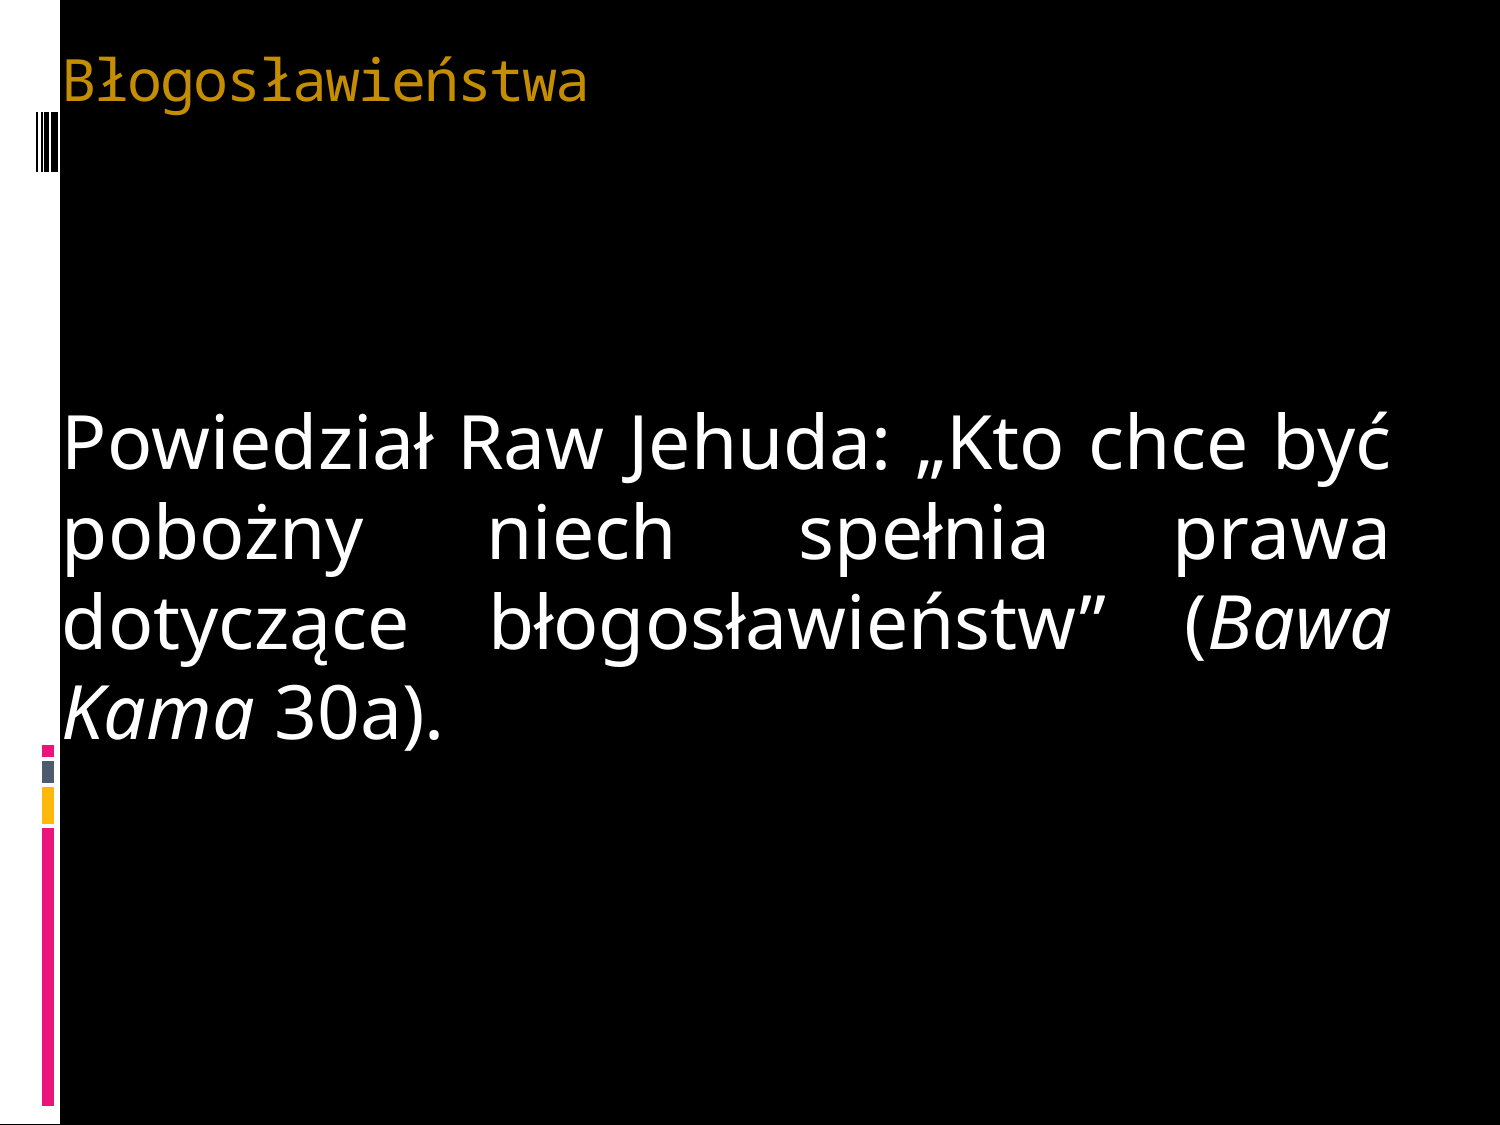

# Błogosławieństwa
Powiedział Raw Jehuda: „Kto chce być pobożny niech spełnia prawa dotyczące błogosławieństw” (Bawa Kama 30a).